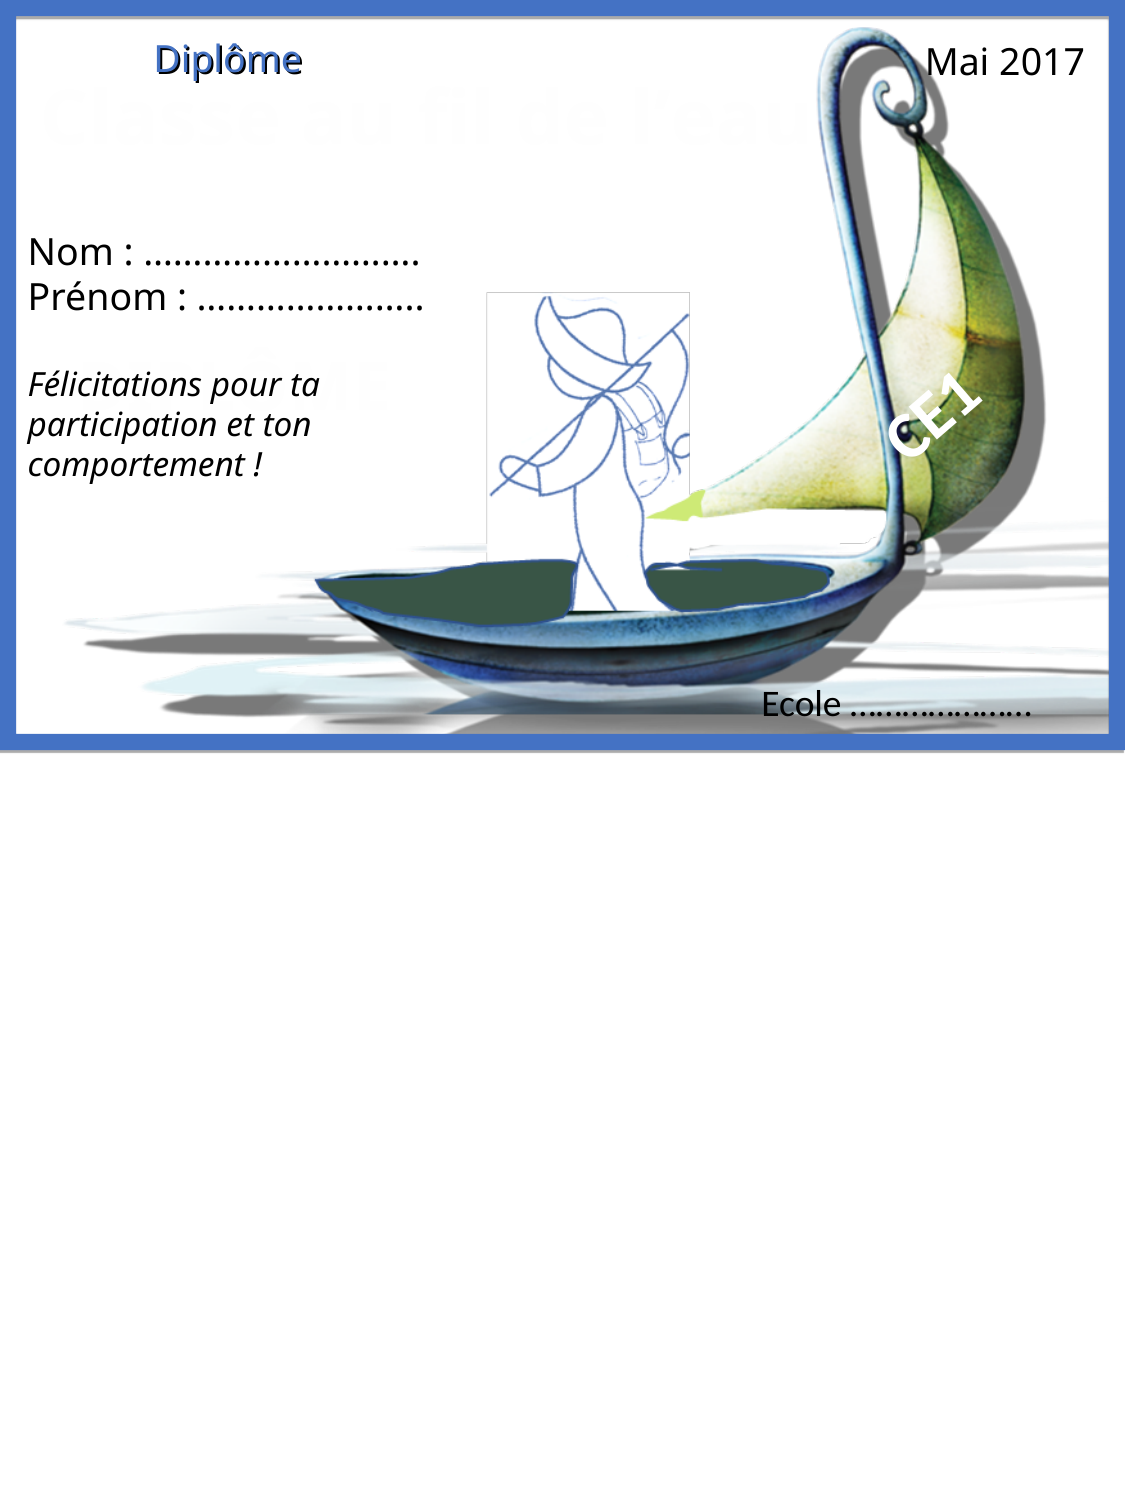

Diplôme
Mai 2017
Classe au fil de l’eau
Nom : ……………………….
Prénom : …………………..
Félicitations pour ta
participation et ton
comportement !
DIPLÔME
CE1
 Ecole …………………